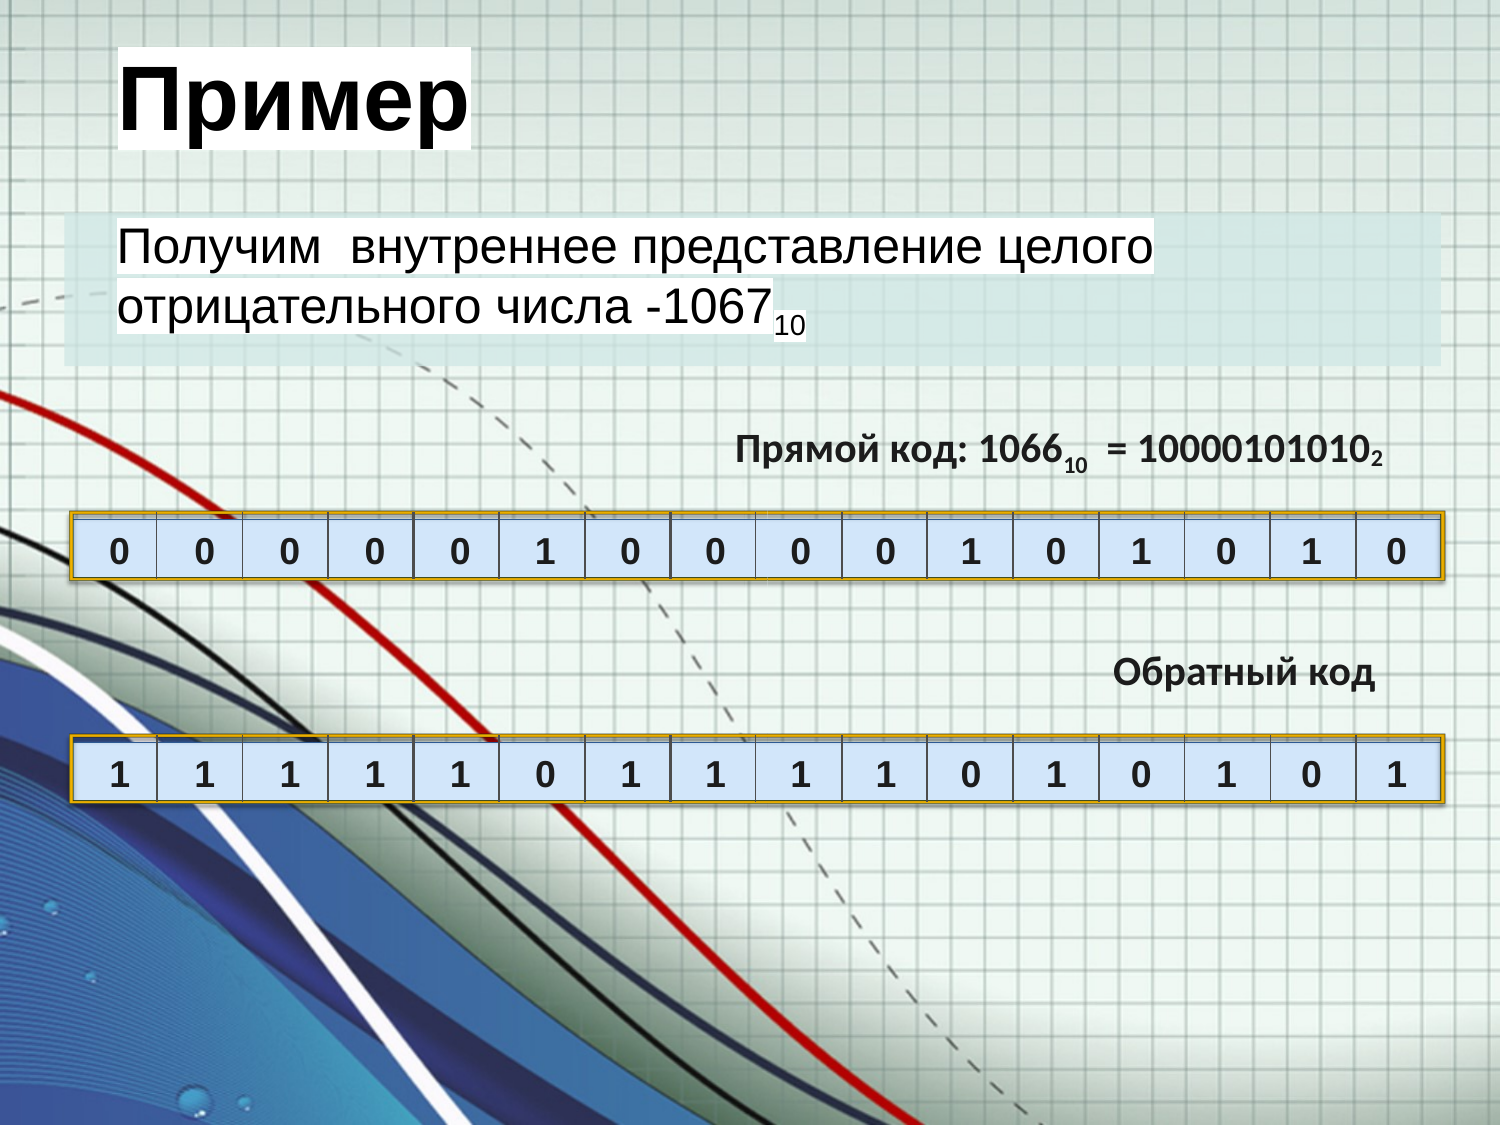

# Пример
Получим внутреннее представление целого отрицательного числа -106710
Прямой код: 106610 = 100001010102
0 0 0 0 0 1 0 0 0 0 1 0 1 0 1 0
Обратный код
1 1 1 1 1 0 1 1 1 1 0 1 0 1 0 1